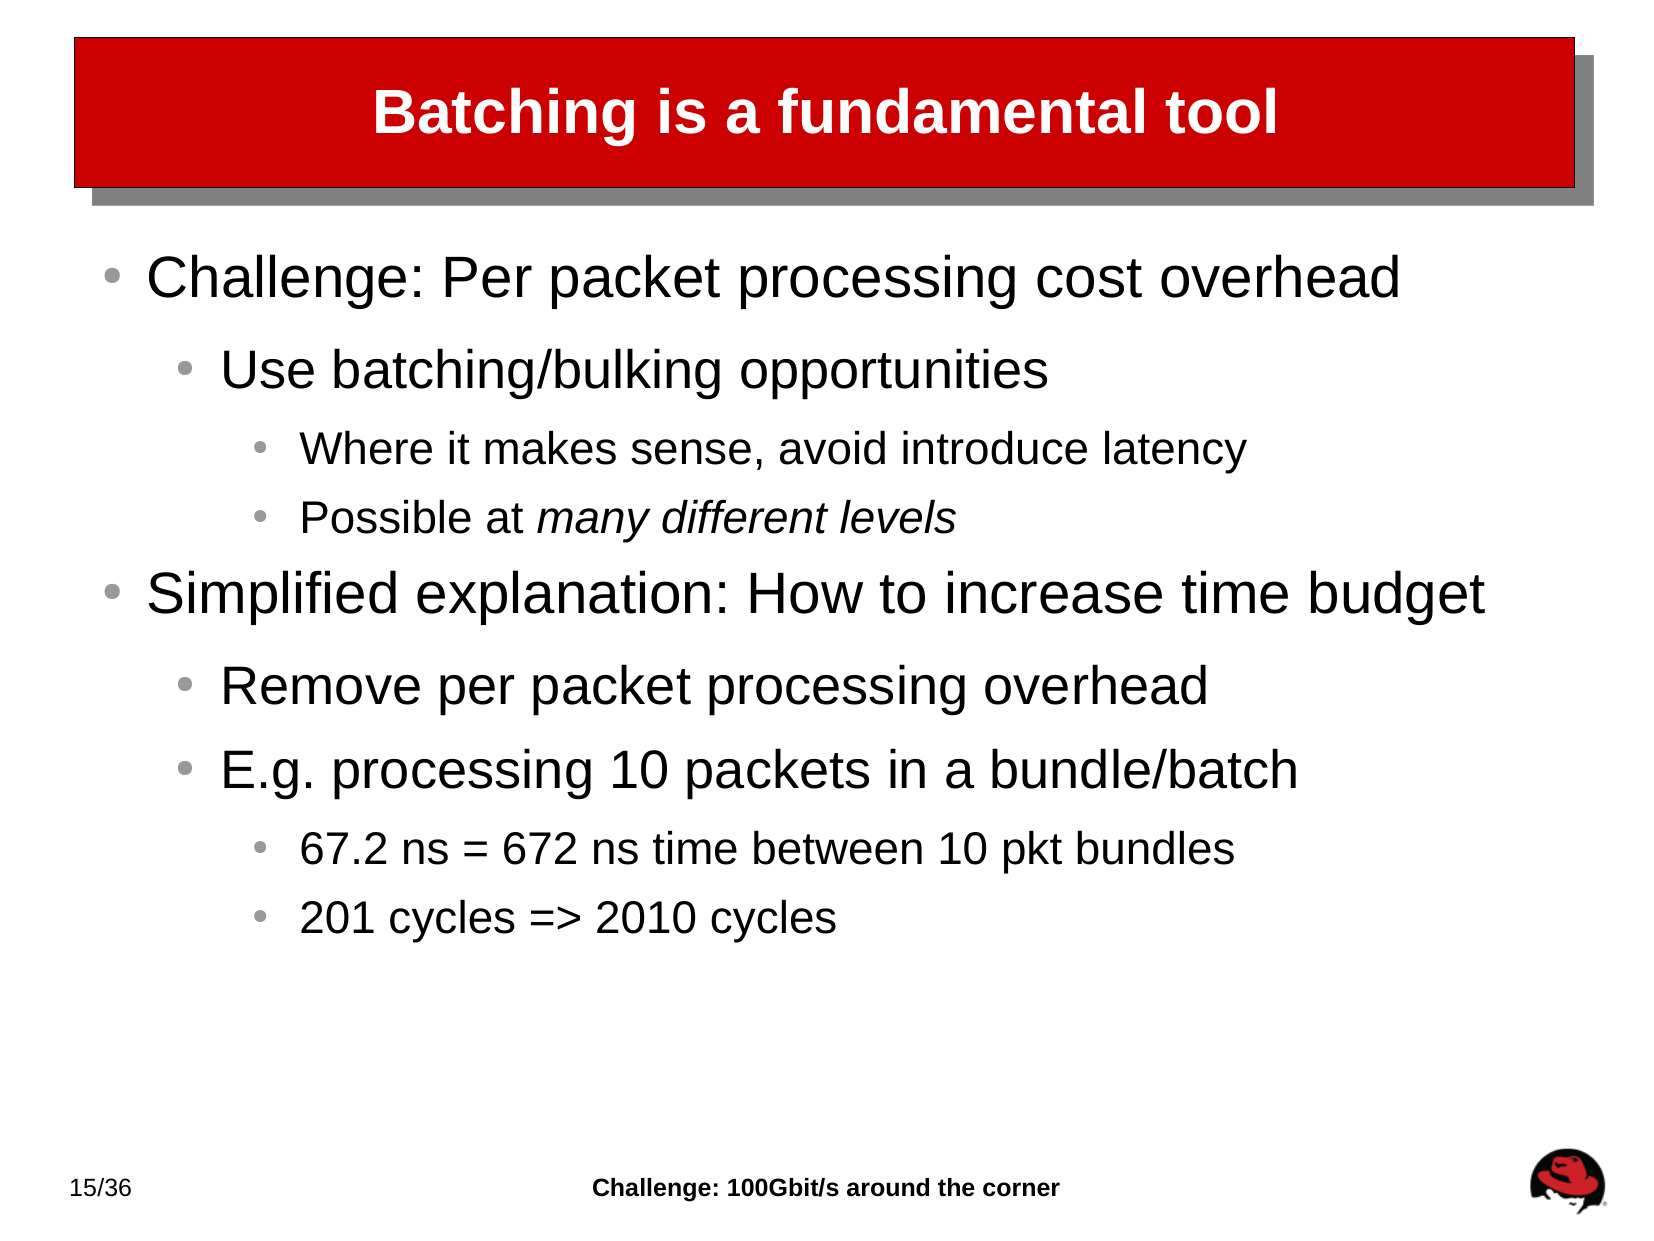

# Batching is a fundamental tool
Challenge: Per packet processing cost overhead
Use batching/bulking opportunities
Where it makes sense, avoid introduce latency
Possible at many different levels
Simplified explanation: How to increase time budget
Remove per packet processing overhead
E.g. processing 10 packets in a bundle/batch
67.2 ns = 672 ns time between 10 pkt bundles
201 cycles => 2010 cycles